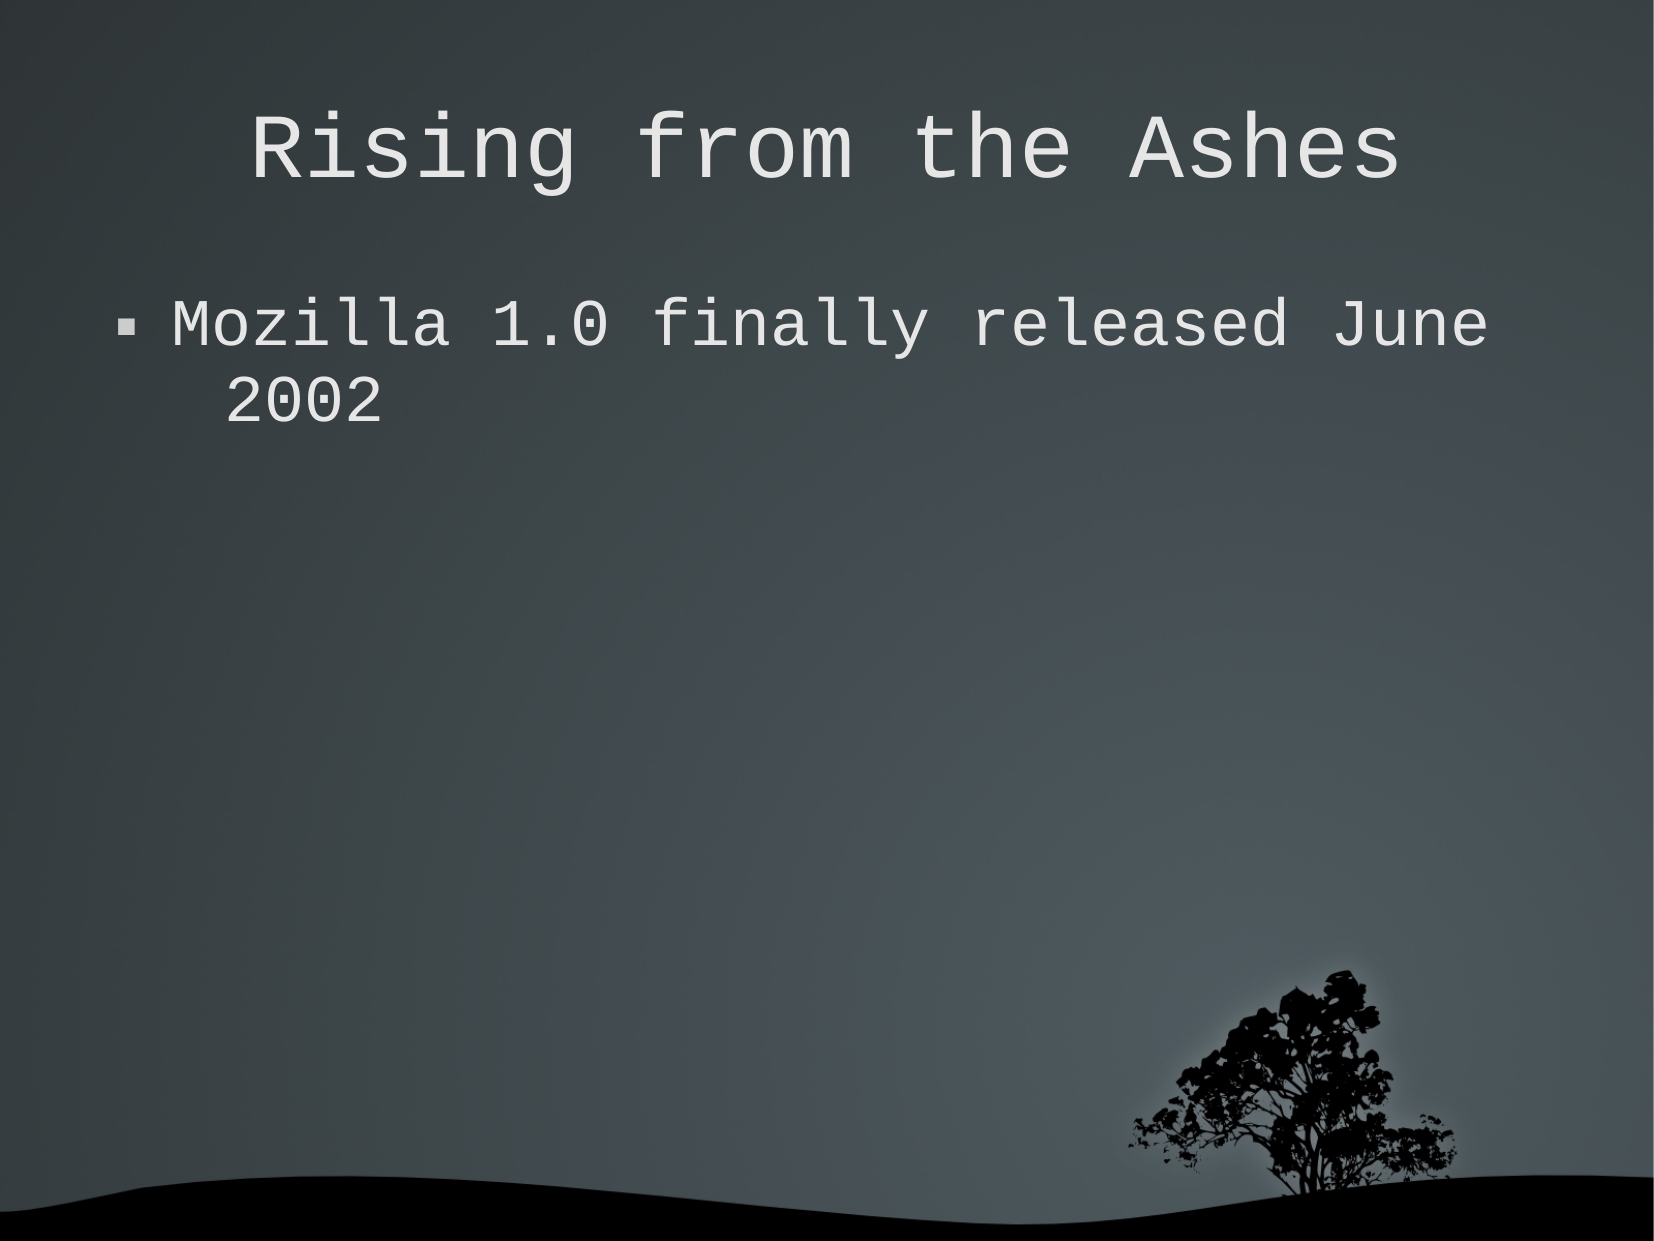

# Rising from the Ashes
Mozilla 1.0 finally released June 2002